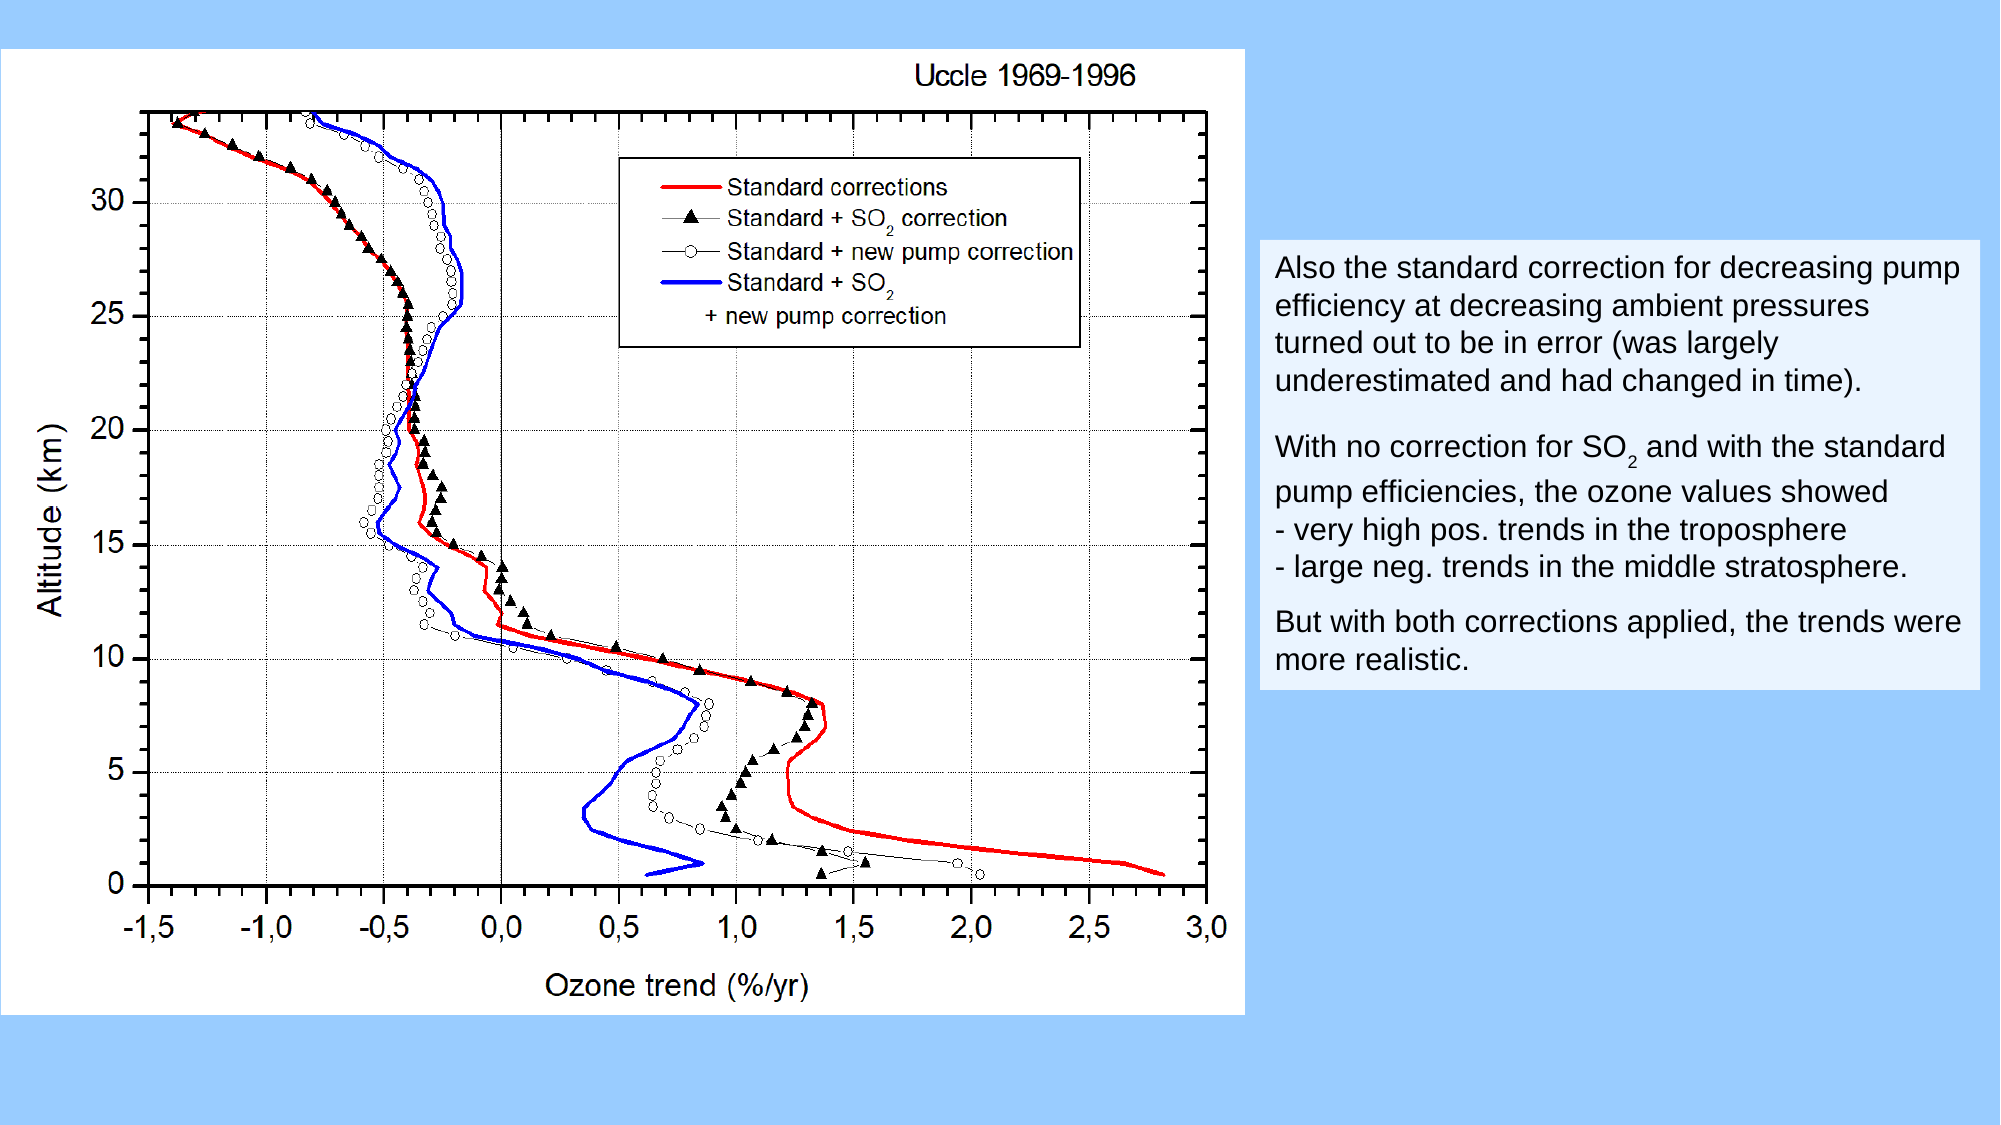

Also the standard correction for decreasing pump efficiency at decreasing ambient pressures turned out to be in error (was largely underestimated and had changed in time).
With no correction for SO2 and with the standard pump efficiencies, the ozone values showed
- very high pos. trends in the troposphere
- large neg. trends in the middle stratosphere.
But with both corrections applied, the trends were more realistic.